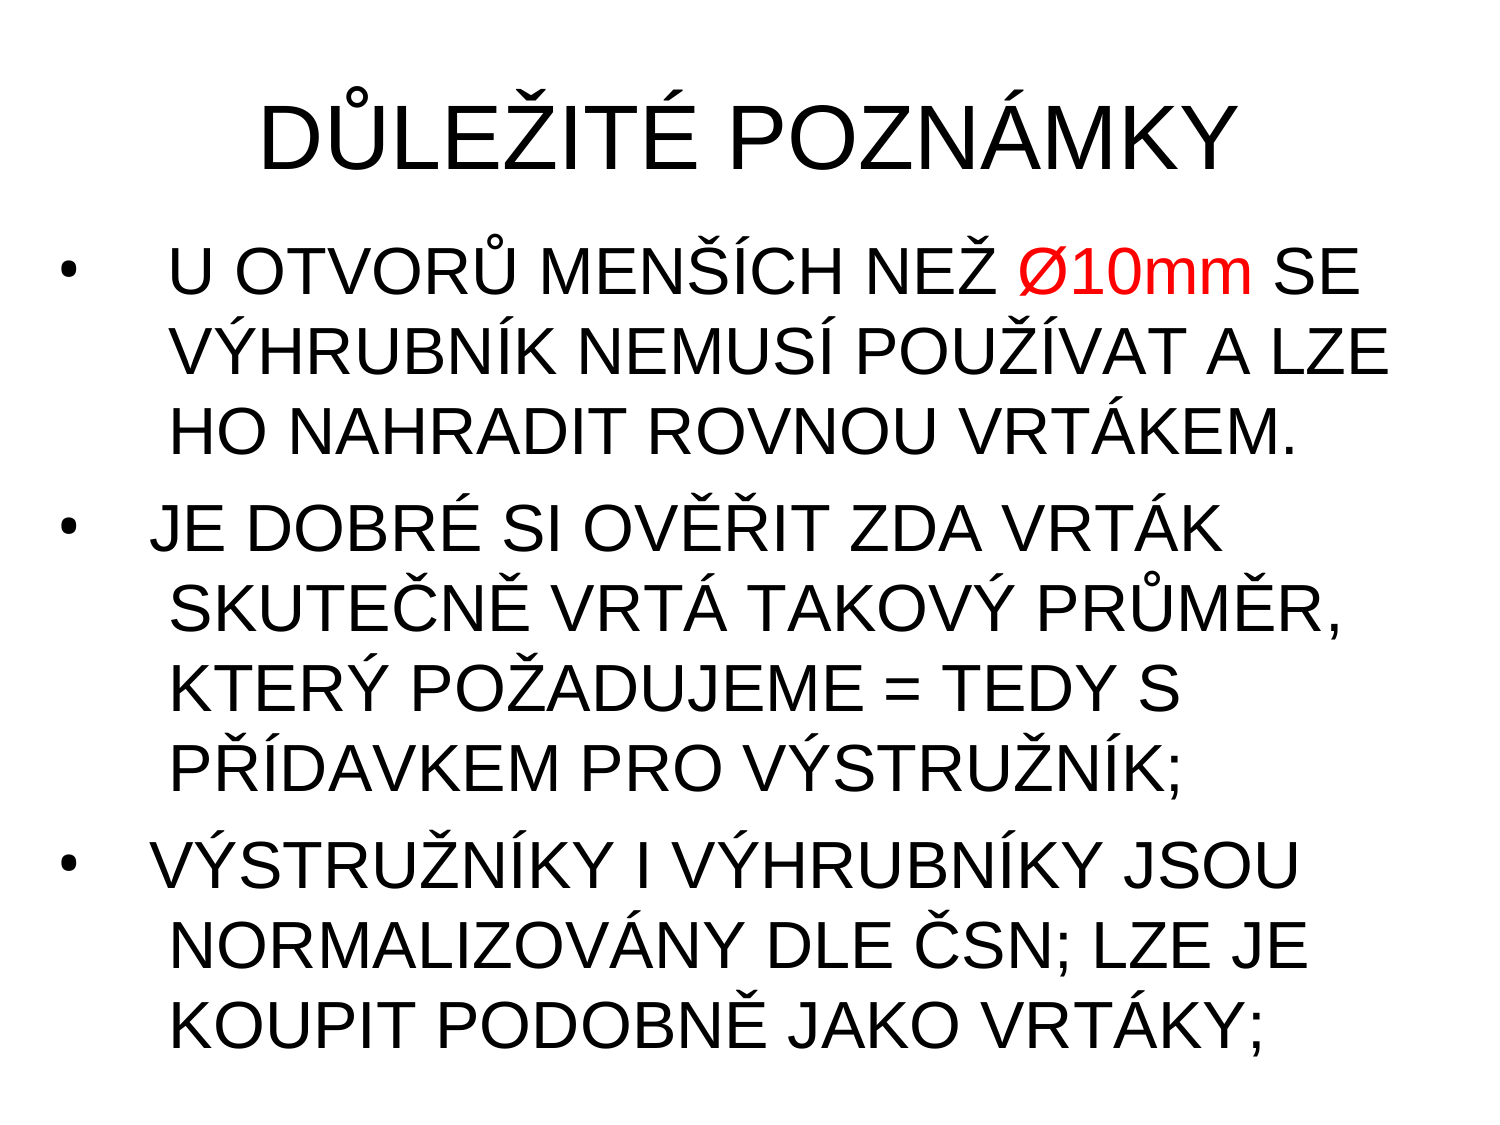

# DŮLEŽITÉ POZNÁMKY
 U OTVORŮ MENŠÍCH NEŽ Ø10mm SE VÝHRUBNÍK NEMUSÍ POUŽÍVAT A LZE HO NAHRADIT ROVNOU VRTÁKEM.
 JE DOBRÉ SI OVĚŘIT ZDA VRTÁK SKUTEČNĚ VRTÁ TAKOVÝ PRŮMĚR, KTERÝ POŽADUJEME = TEDY S PŘÍDAVKEM PRO VÝSTRUŽNÍK;
 VÝSTRUŽNÍKY I VÝHRUBNÍKY JSOU NORMALIZOVÁNY DLE ČSN; LZE JE KOUPIT PODOBNĚ JAKO VRTÁKY;